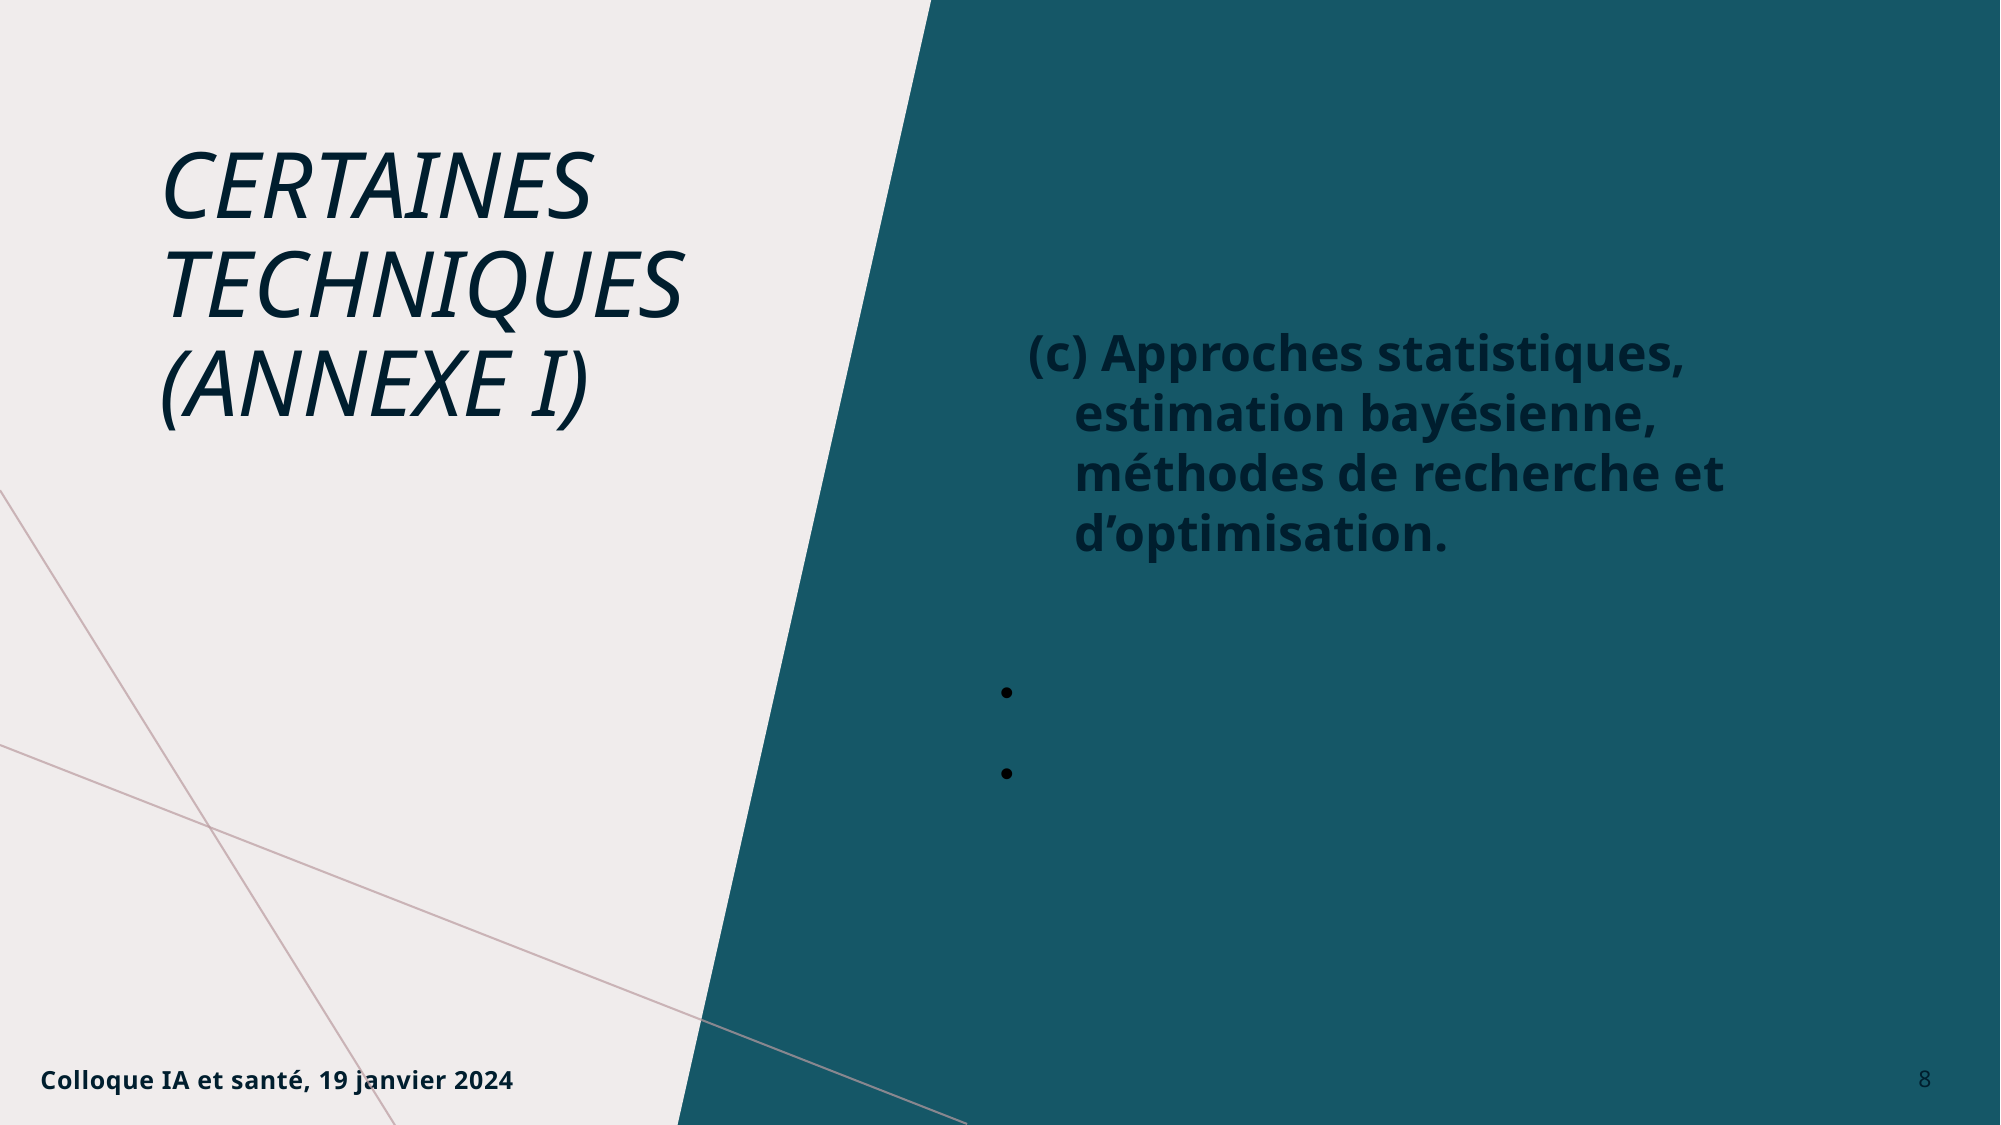

(c) Approches statistiques, estimation bayésienne, méthodes de recherche et d’optimisation.
# Certaines techniques (annexe I)
Colloque IA et santé, 19 janvier 2024